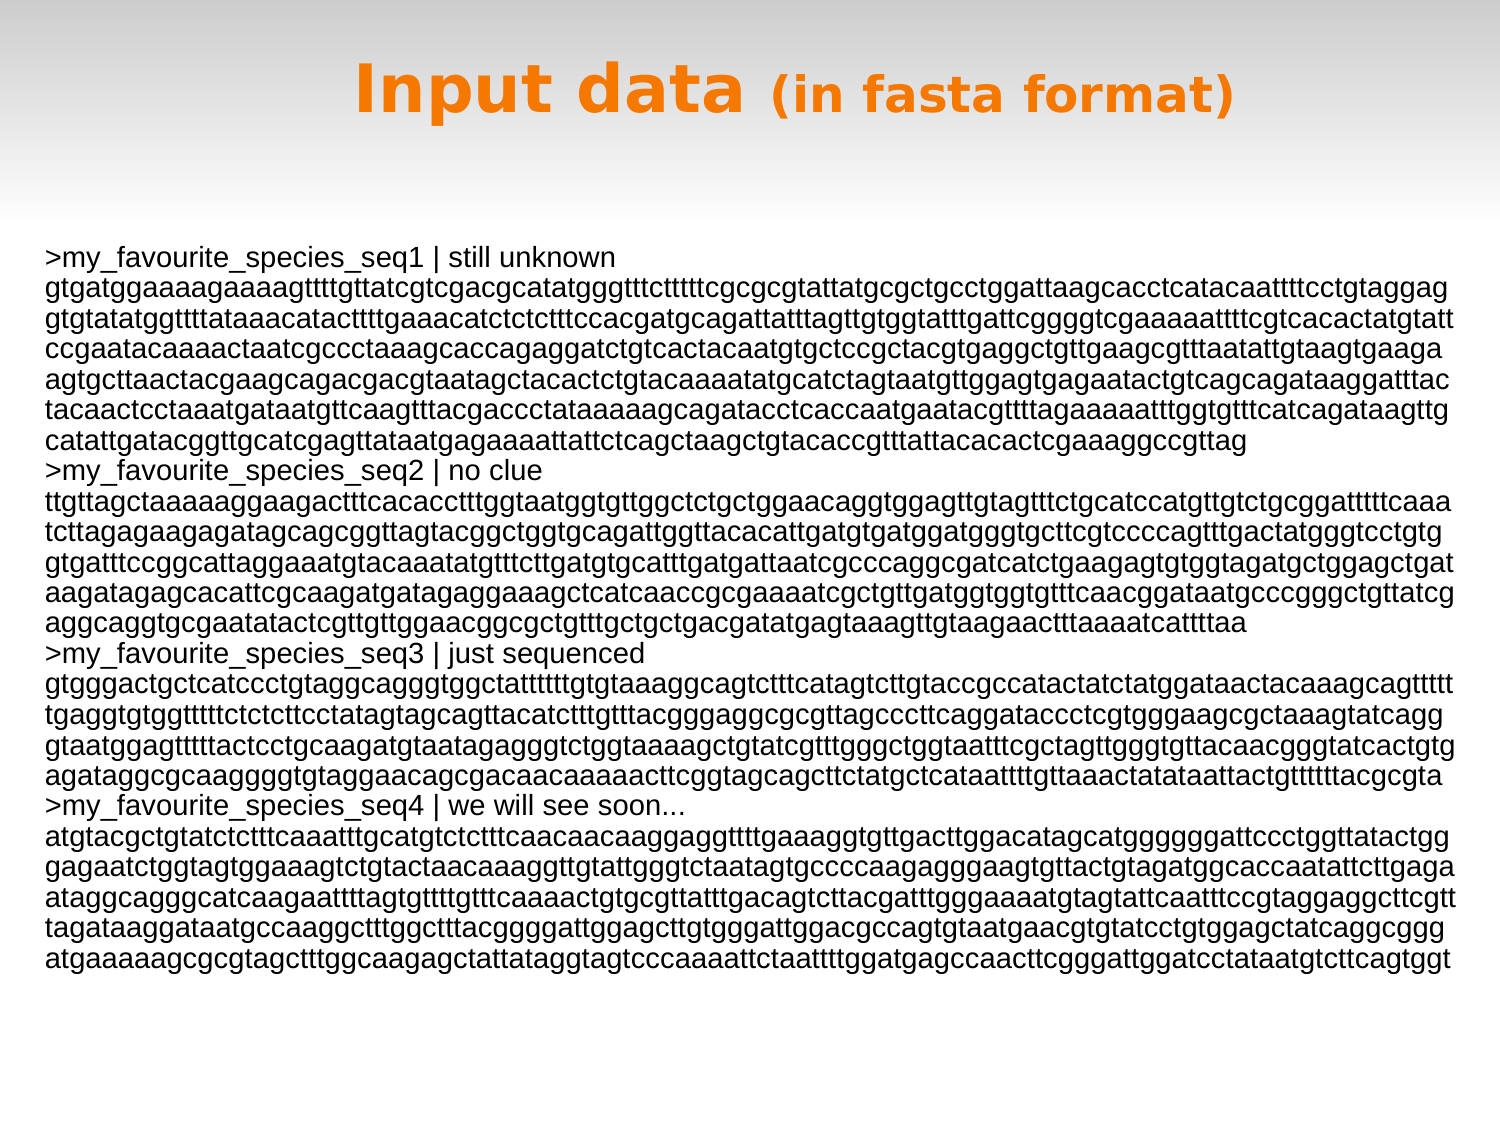

# Input data (in fasta format)‏
>my_favourite_species_seq1 | still unknown
gtgatggaaaagaaaagttttgttatcgtcgacgcatatgggtttctttttcgcgcgtattatgcgctgcctggattaagcacctcatacaattttcctgtaggaggtgtatatggttttataaacatacttttgaaacatctctctttccacgatgcagattatttagttgtggtatttgattcggggtcgaaaaattttcgtcacactatgtattccgaatacaaaactaatcgccctaaagcaccagaggatctgtcactacaatgtgctccgctacgtgaggctgttgaagcgtttaatattgtaagtgaagaagtgcttaactacgaagcagacgacgtaatagctacactctgtacaaaatatgcatctagtaatgttggagtgagaatactgtcagcagataaggatttactacaactcctaaatgataatgttcaagtttacgaccctataaaaagcagatacctcaccaatgaatacgttttagaaaaatttggtgtttcatcagataagttgcatattgatacggttgcatcgagttataatgagaaaattattctcagctaagctgtacaccgtttattacacactcgaaaggccgttag
>my_favourite_species_seq2 | no clue
ttgttagctaaaaaggaagactttcacacctttggtaatggtgttggctctgctggaacaggtggagttgtagtttctgcatccatgttgtctgcggatttttcaaatcttagagaagagatagcagcggttagtacggctggtgcagattggttacacattgatgtgatggatgggtgcttcgtccccagtttgactatgggtcctgtggtgatttccggcattaggaaatgtacaaatatgtttcttgatgtgcatttgatgattaatcgcccaggcgatcatctgaagagtgtggtagatgctggagctgataagatagagcacattcgcaagatgatagaggaaagctcatcaaccgcgaaaatcgctgttgatggtggtgtttcaacggataatgcccgggctgttatcgaggcaggtgcgaatatactcgttgttggaacggcgctgtttgctgctgacgatatgagtaaagttgtaagaactttaaaatcattttaa
>my_favourite_species_seq3 | just sequenced
gtgggactgctcatccctgtaggcagggtggctattttttgtgtaaaggcagtctttcatagtcttgtaccgccatactatctatggataactacaaagcagttttttgaggtgtggtttttctctcttcctatagtagcagttacatctttgtttacgggaggcgcgttagcccttcaggataccctcgtgggaagcgctaaagtatcagggtaatggagtttttactcctgcaagatgtaatagagggtctggtaaaagctgtatcgtttgggctggtaatttcgctagttgggtgttacaacgggtatcactgtgagataggcgcaaggggtgtaggaacagcgacaacaaaaacttcggtagcagcttctatgctcataattttgttaaactatataattactgttttttacgcgta
>my_favourite_species_seq4 | we will see soon...
atgtacgctgtatctctttcaaatttgcatgtctctttcaacaacaaggaggttttgaaaggtgttgacttggacatagcatggggggattccctggttatactgggagaatctggtagtggaaagtctgtactaacaaaggttgtattgggtctaatagtgccccaagagggaagtgttactgtagatggcaccaatattcttgagaataggcagggcatcaagaattttagtgttttgtttcaaaactgtgcgttatttgacagtcttacgatttgggaaaatgtagtattcaatttccgtaggaggcttcgtttagataaggataatgccaaggctttggctttacggggattggagcttgtgggattggacgccagtgtaatgaacgtgtatcctgtggagctatcaggcgggatgaaaaagcgcgtagctttggcaagagctattataggtagtcccaaaattctaattttggatgagccaacttcgggattggatcctataatgtcttcagtggt
asdf
asdf